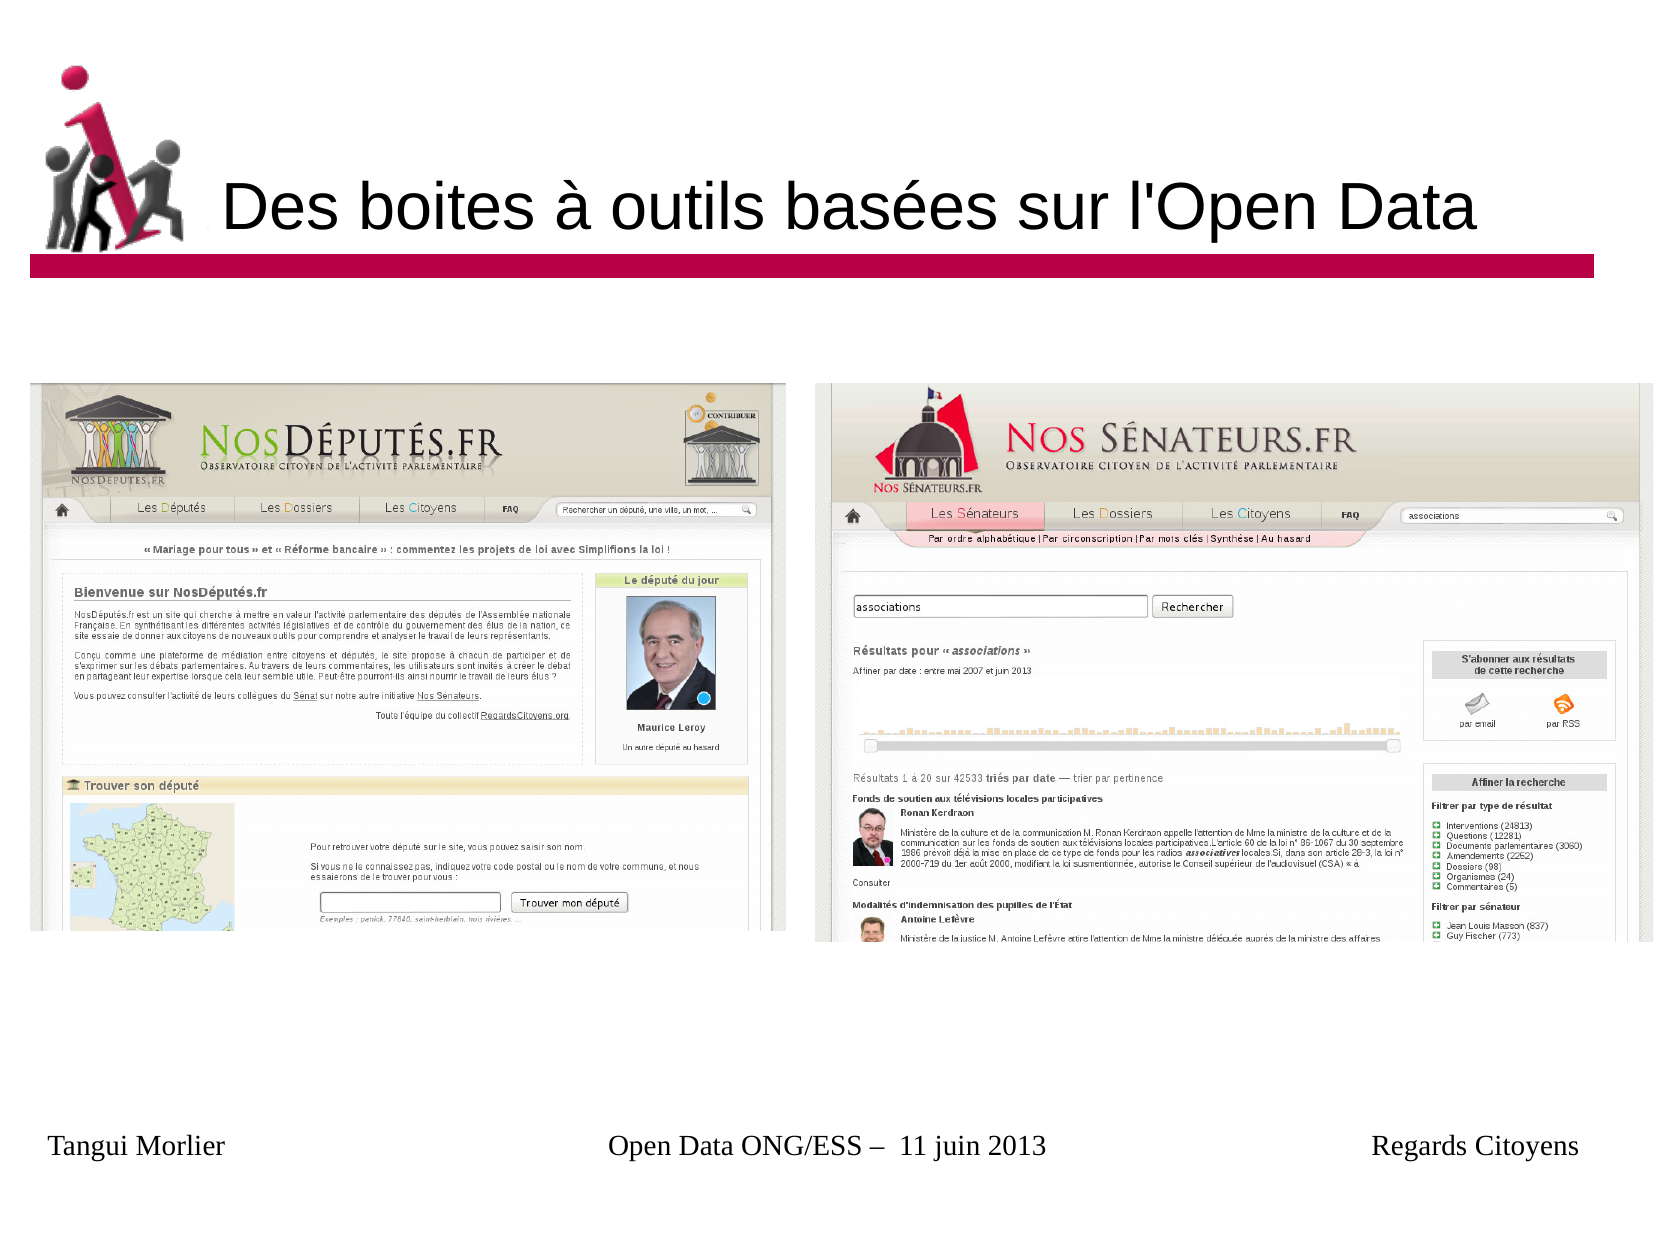

# Des boites à outils basées sur l'Open Data
Tangui Morlier - Open Data ONG/ESS - 11 juin 2013